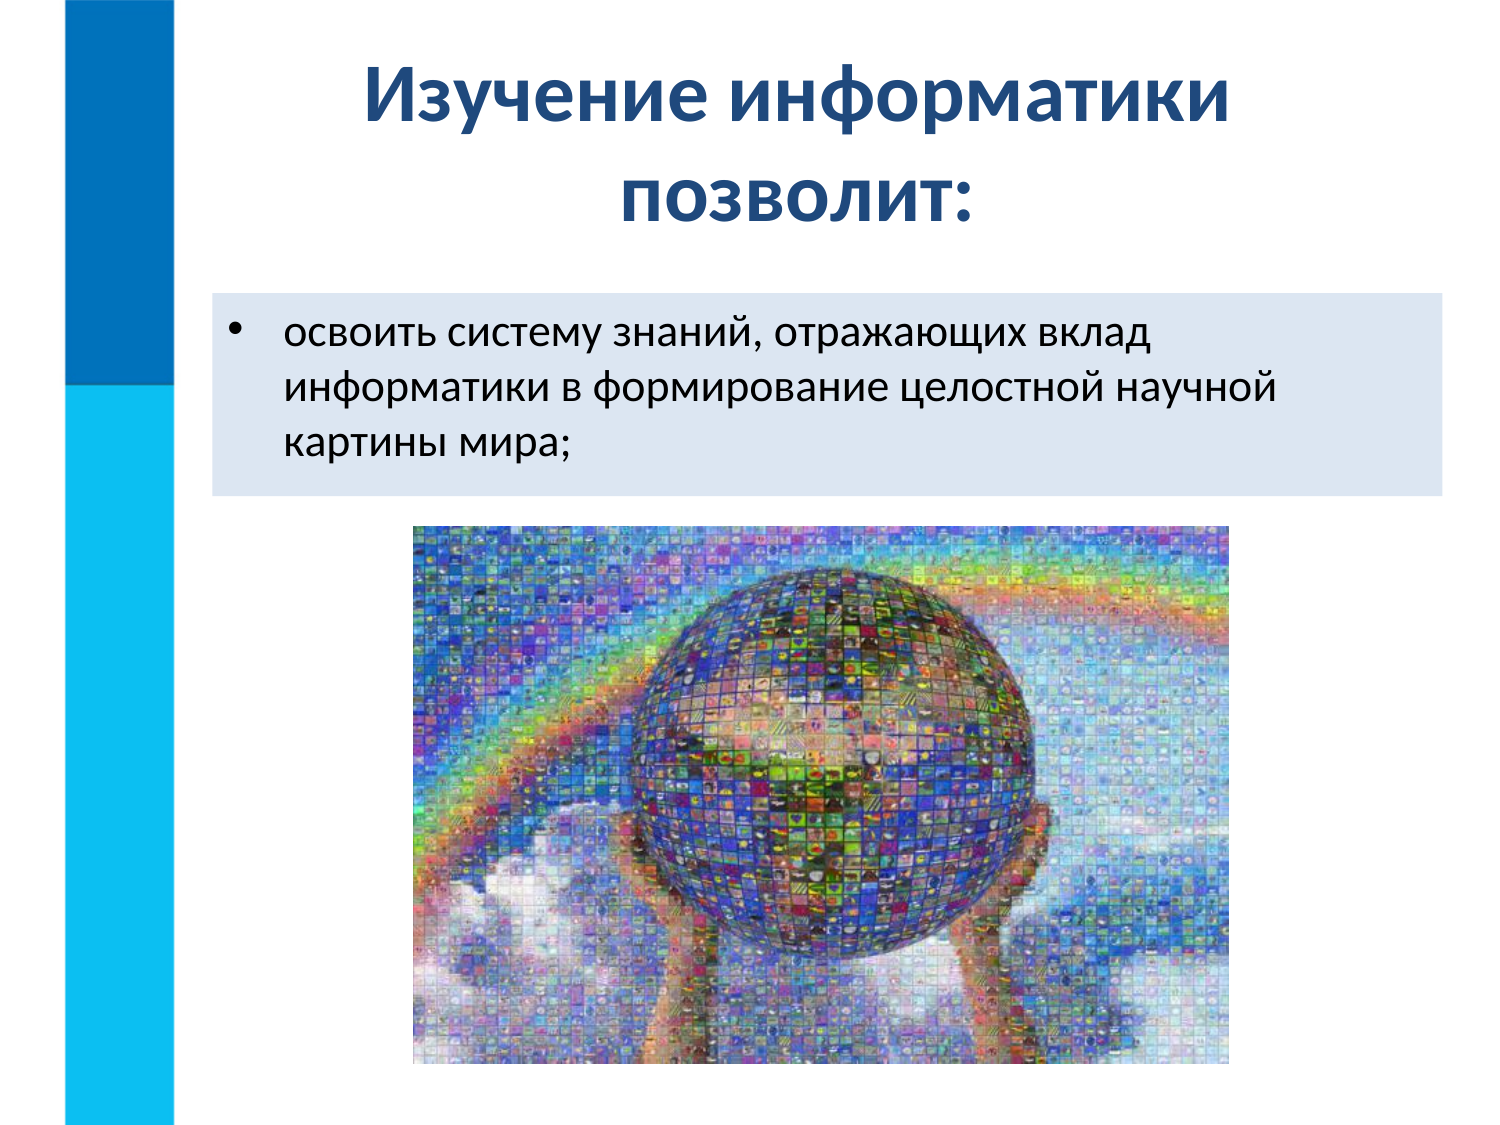

Изучение информатики позволит:
освоить систему знаний, отражающих вклад информатики в формирование целостной научной картины мира;